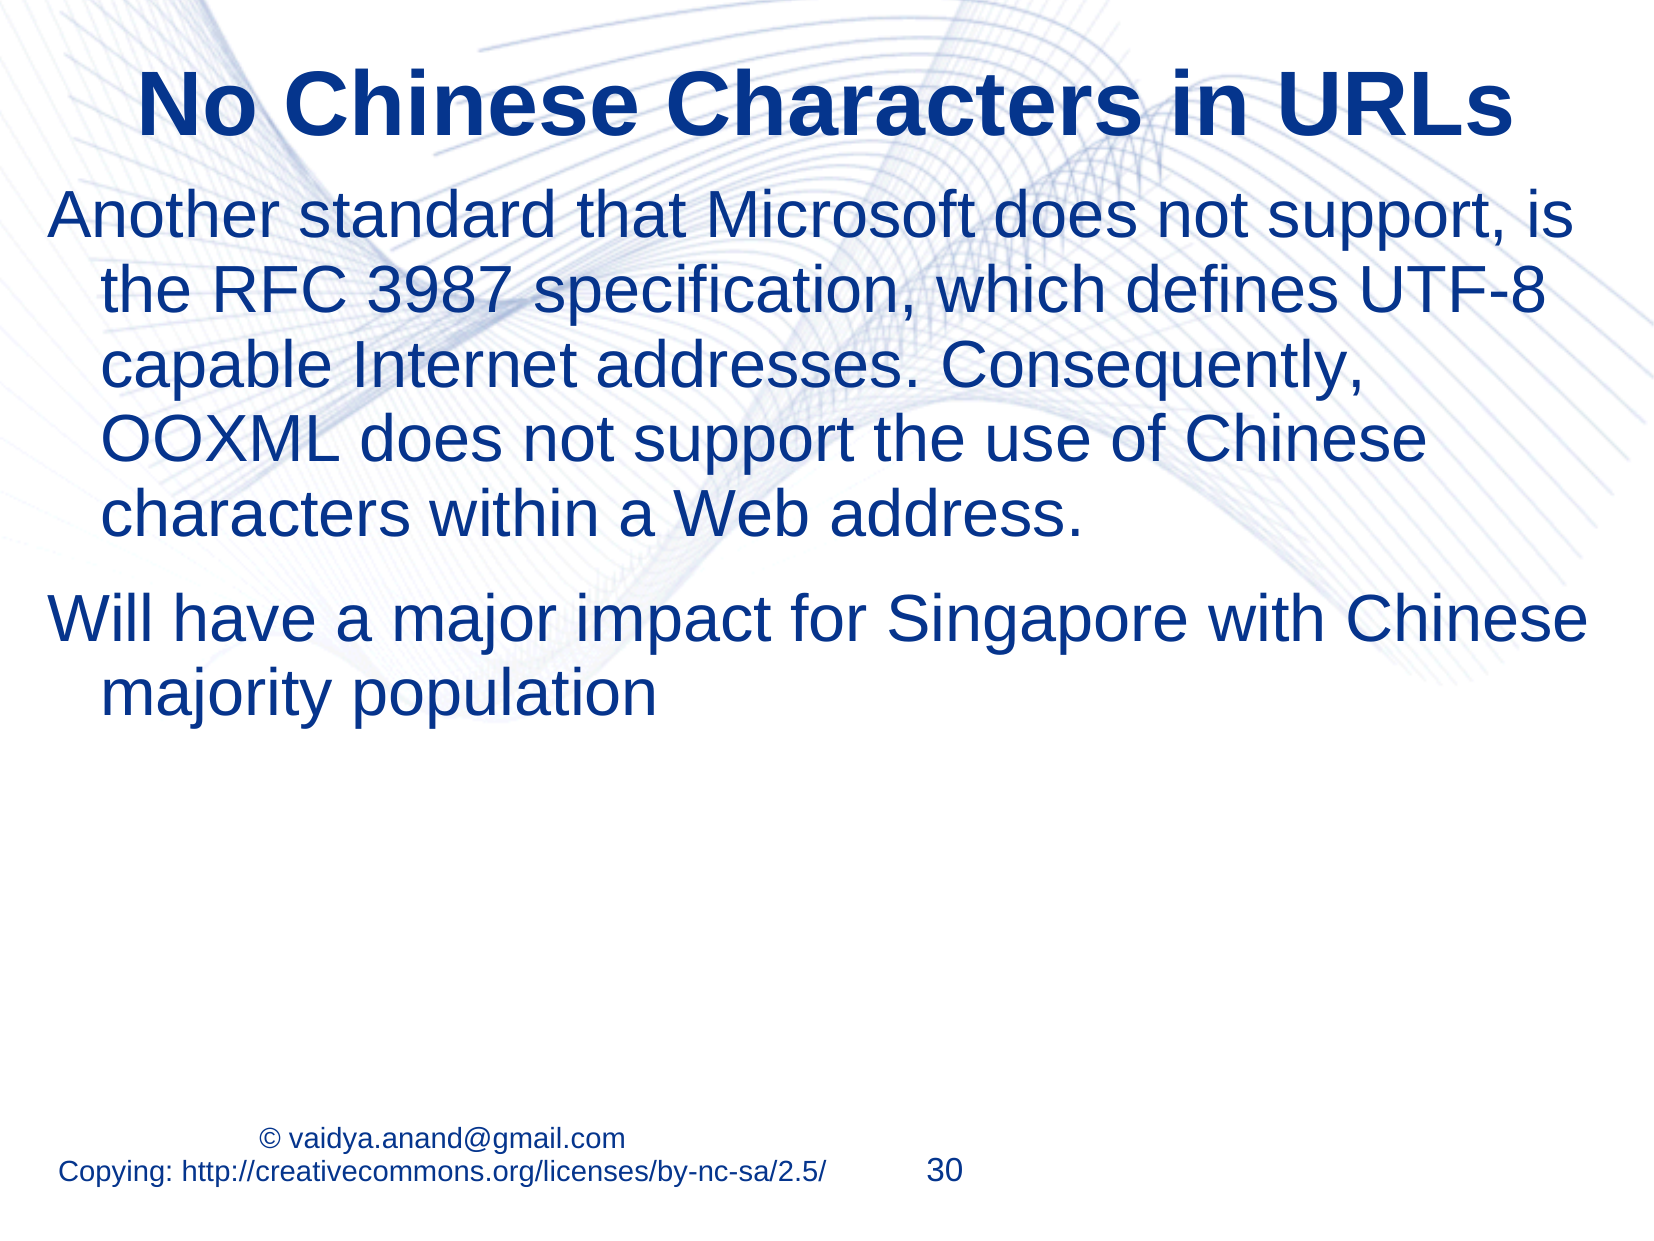

# No Chinese Characters in URLs
Another standard that Microsoft does not support, is the RFC 3987 specification, which defines UTF-8 capable Internet addresses. Consequently, OOXML does not support the use of Chinese characters within a Web address.
Will have a major impact for Singapore with Chinese majority population
http://www.broffice.org
30